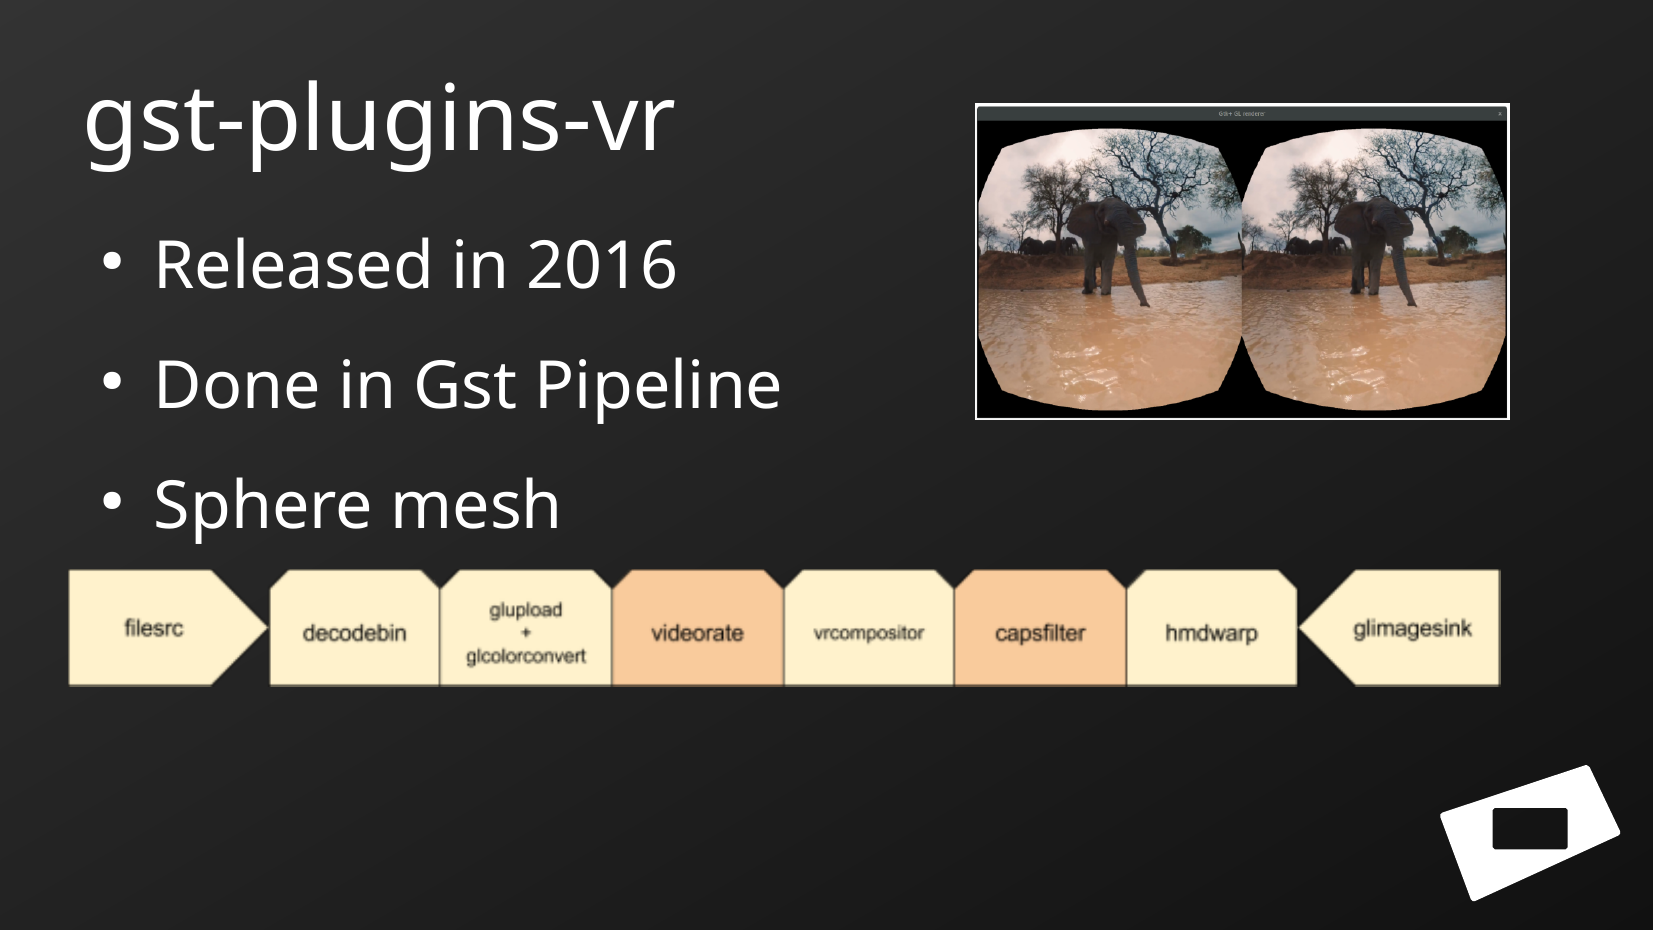

# gst-plugins-vr
Released in 2016
Done in Gst Pipeline
Sphere mesh